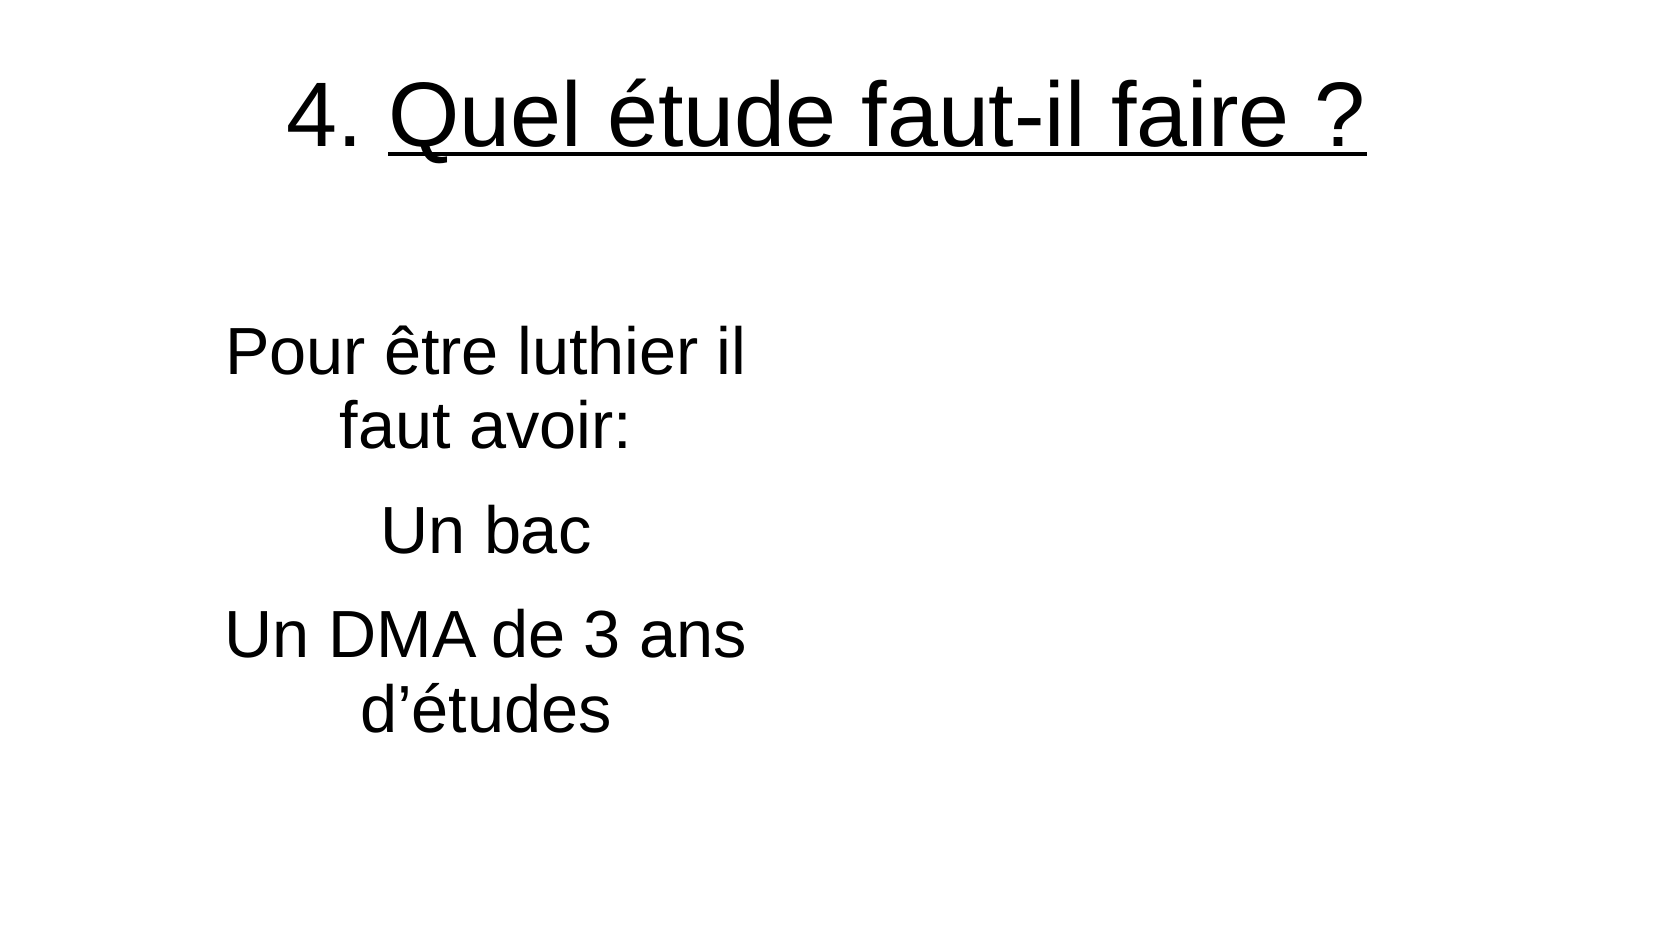

# 4. Quel étude faut-il faire ?
Pour être luthier il faut avoir:
Un bac
Un DMA de 3 ans d’études